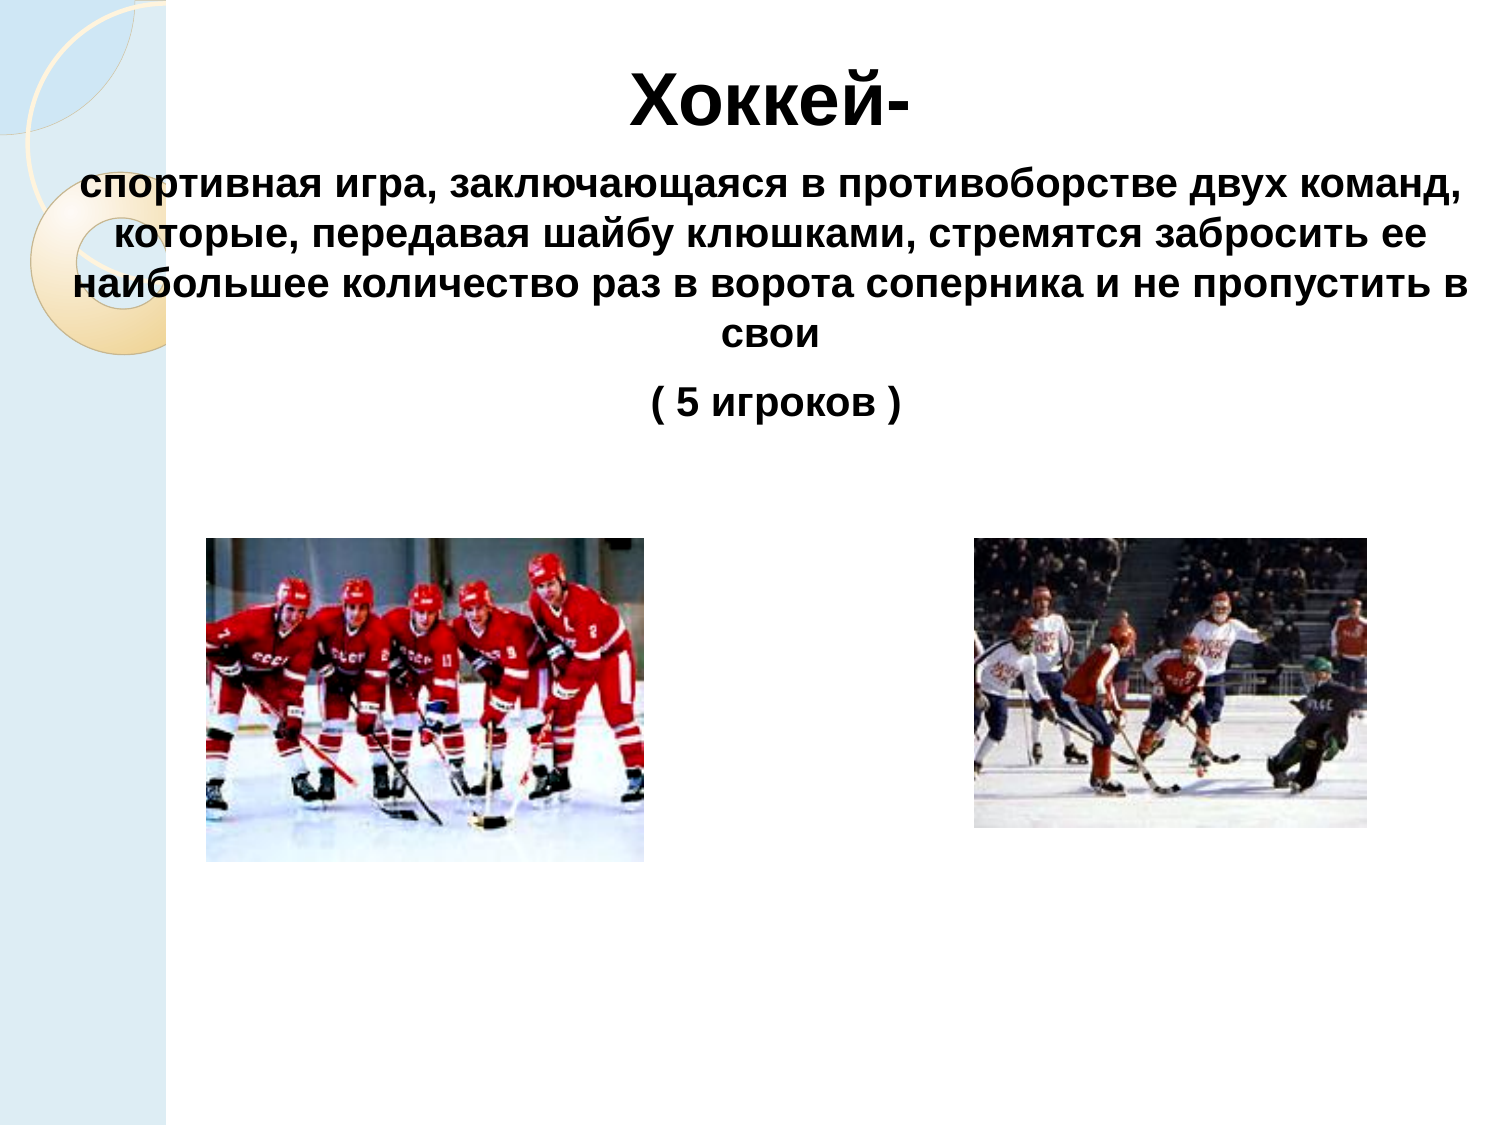

Хоккей-
спортивная игра, заключающаяся в противоборстве двух команд, которые, передавая шайбу клюшками, стремятся забросить ее наибольшее количество раз в ворота соперника и не пропустить в свои
 ( 5 игроков )